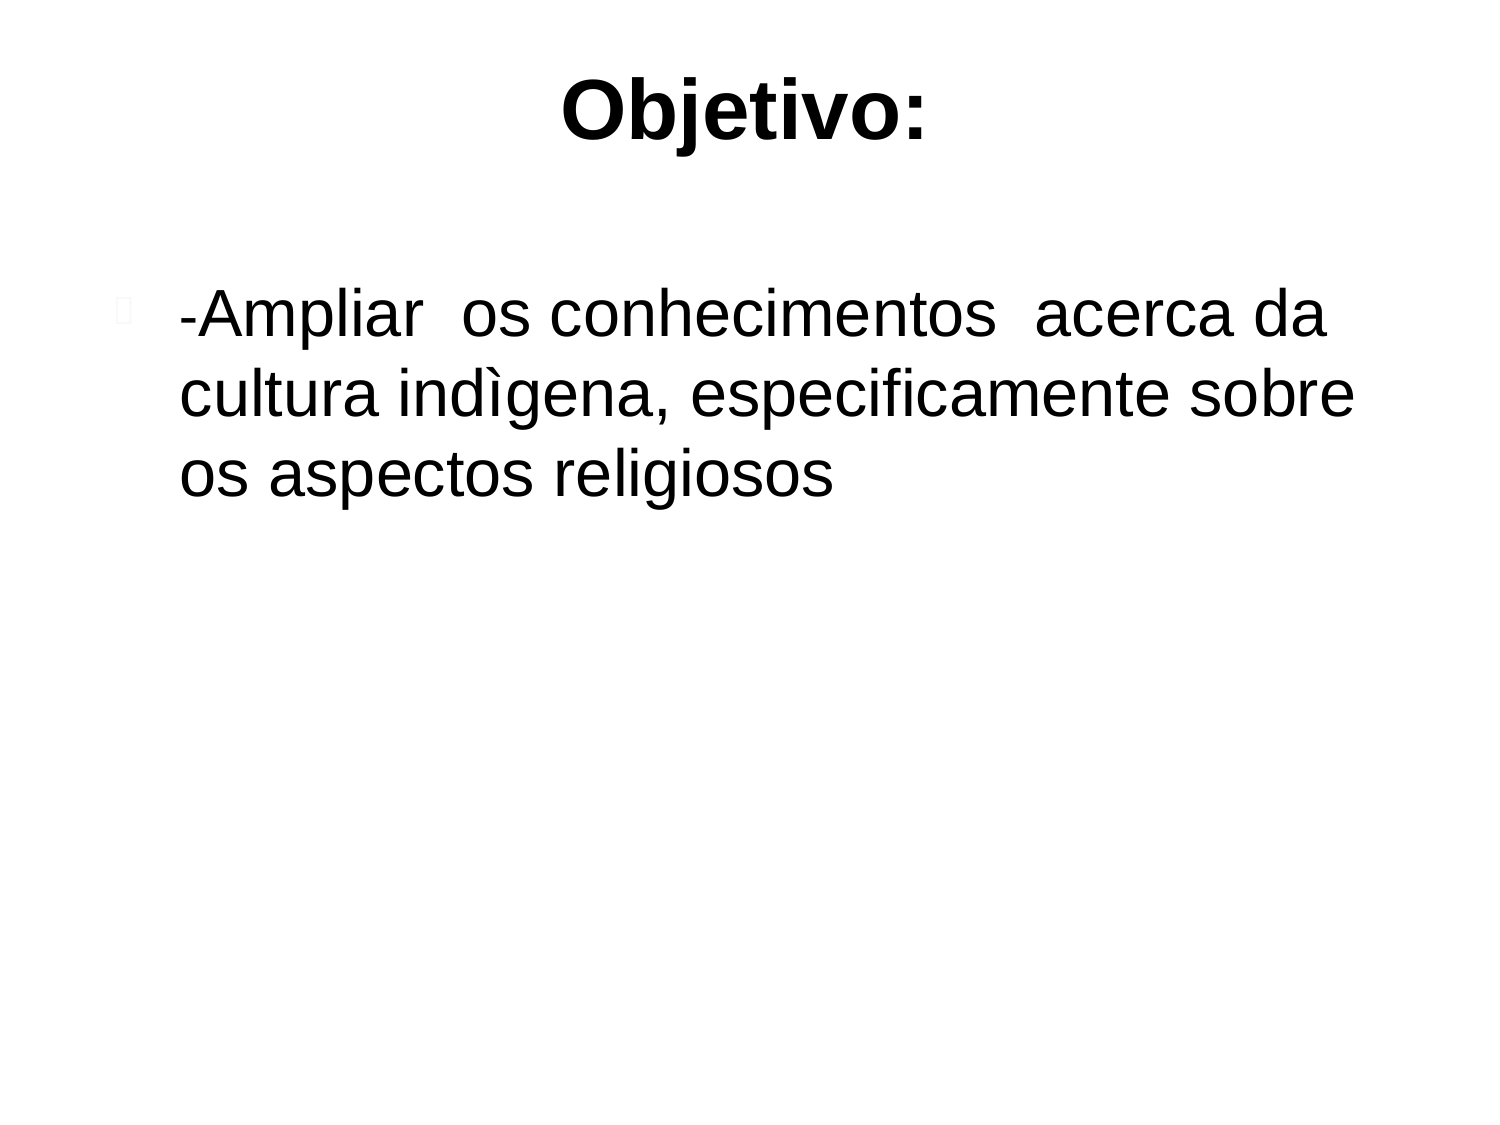

# Objetivo:
-Ampliar os conhecimentos acerca da cultura indìgena, especificamente sobre os aspectos religiosos